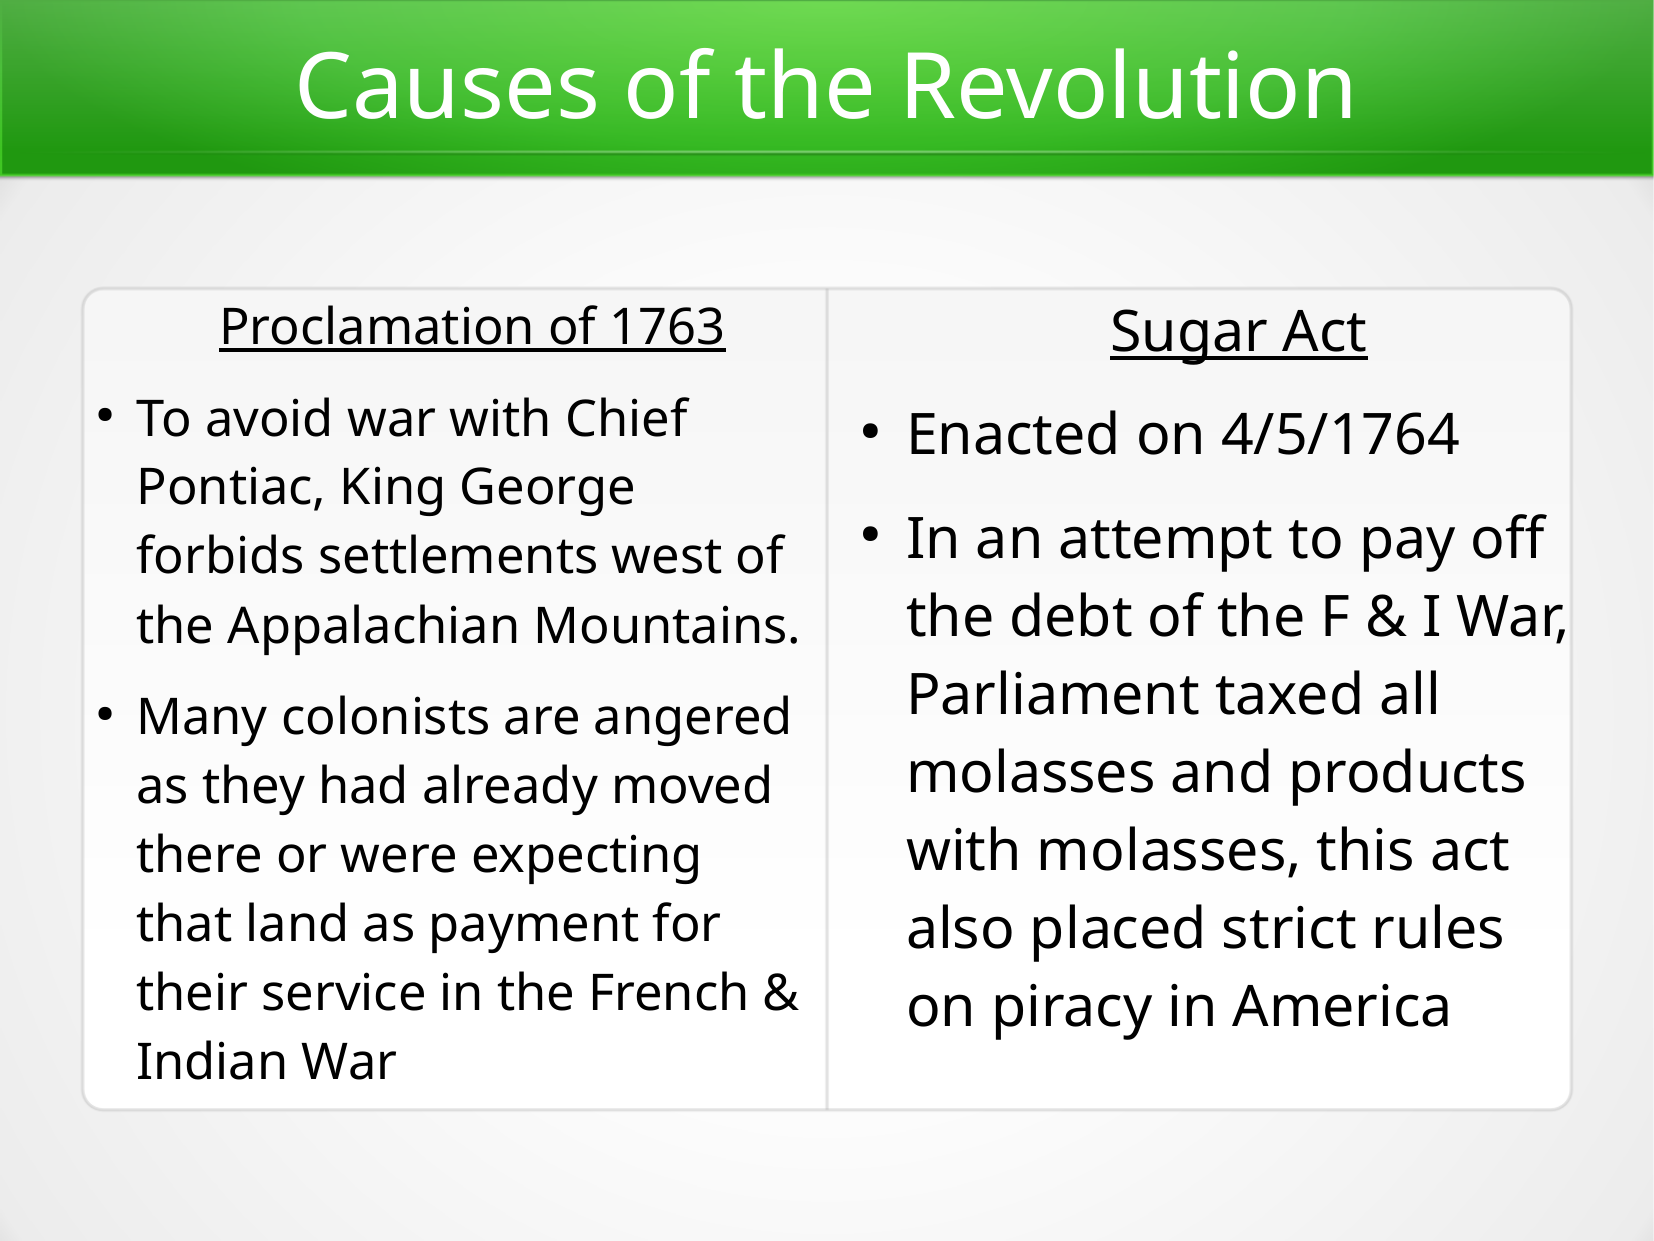

# Causes of the Revolution
Proclamation of 1763
To avoid war with Chief Pontiac, King George forbids settlements west of the Appalachian Mountains.
Many colonists are angered as they had already moved there or were expecting that land as payment for their service in the French & Indian War
Sugar Act
Enacted on 4/5/1764
In an attempt to pay off the debt of the F & I War, Parliament taxed all molasses and products with molasses, this act also placed strict rules on piracy in America